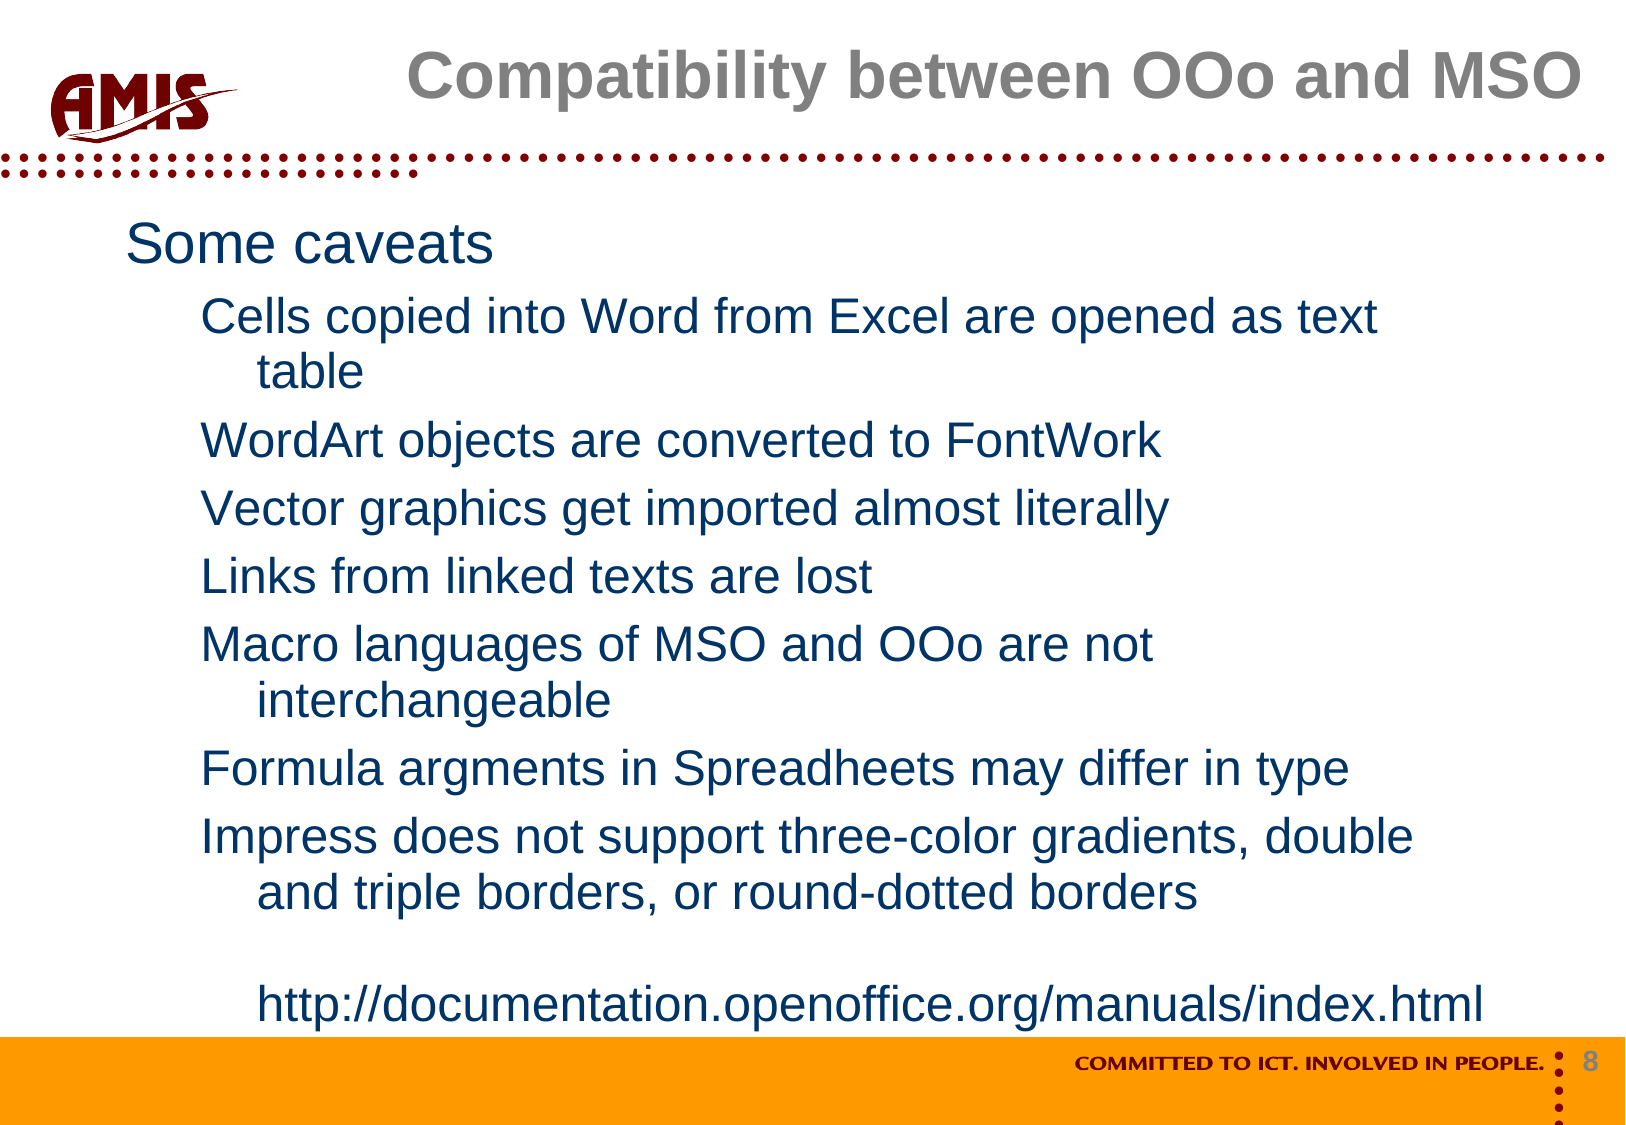

# Compatibility between OOo and MSO
Some caveats
Cells copied into Word from Excel are opened as text table
WordArt objects are converted to FontWork
Vector graphics get imported almost literally
Links from linked texts are lost
Macro languages of MSO and OOo are not interchangeable
Formula argments in Spreadheets may differ in type
Impress does not support three-color gradients, double and triple borders, or round-dotted borders
http://documentation.openoffice.org/manuals/index.html